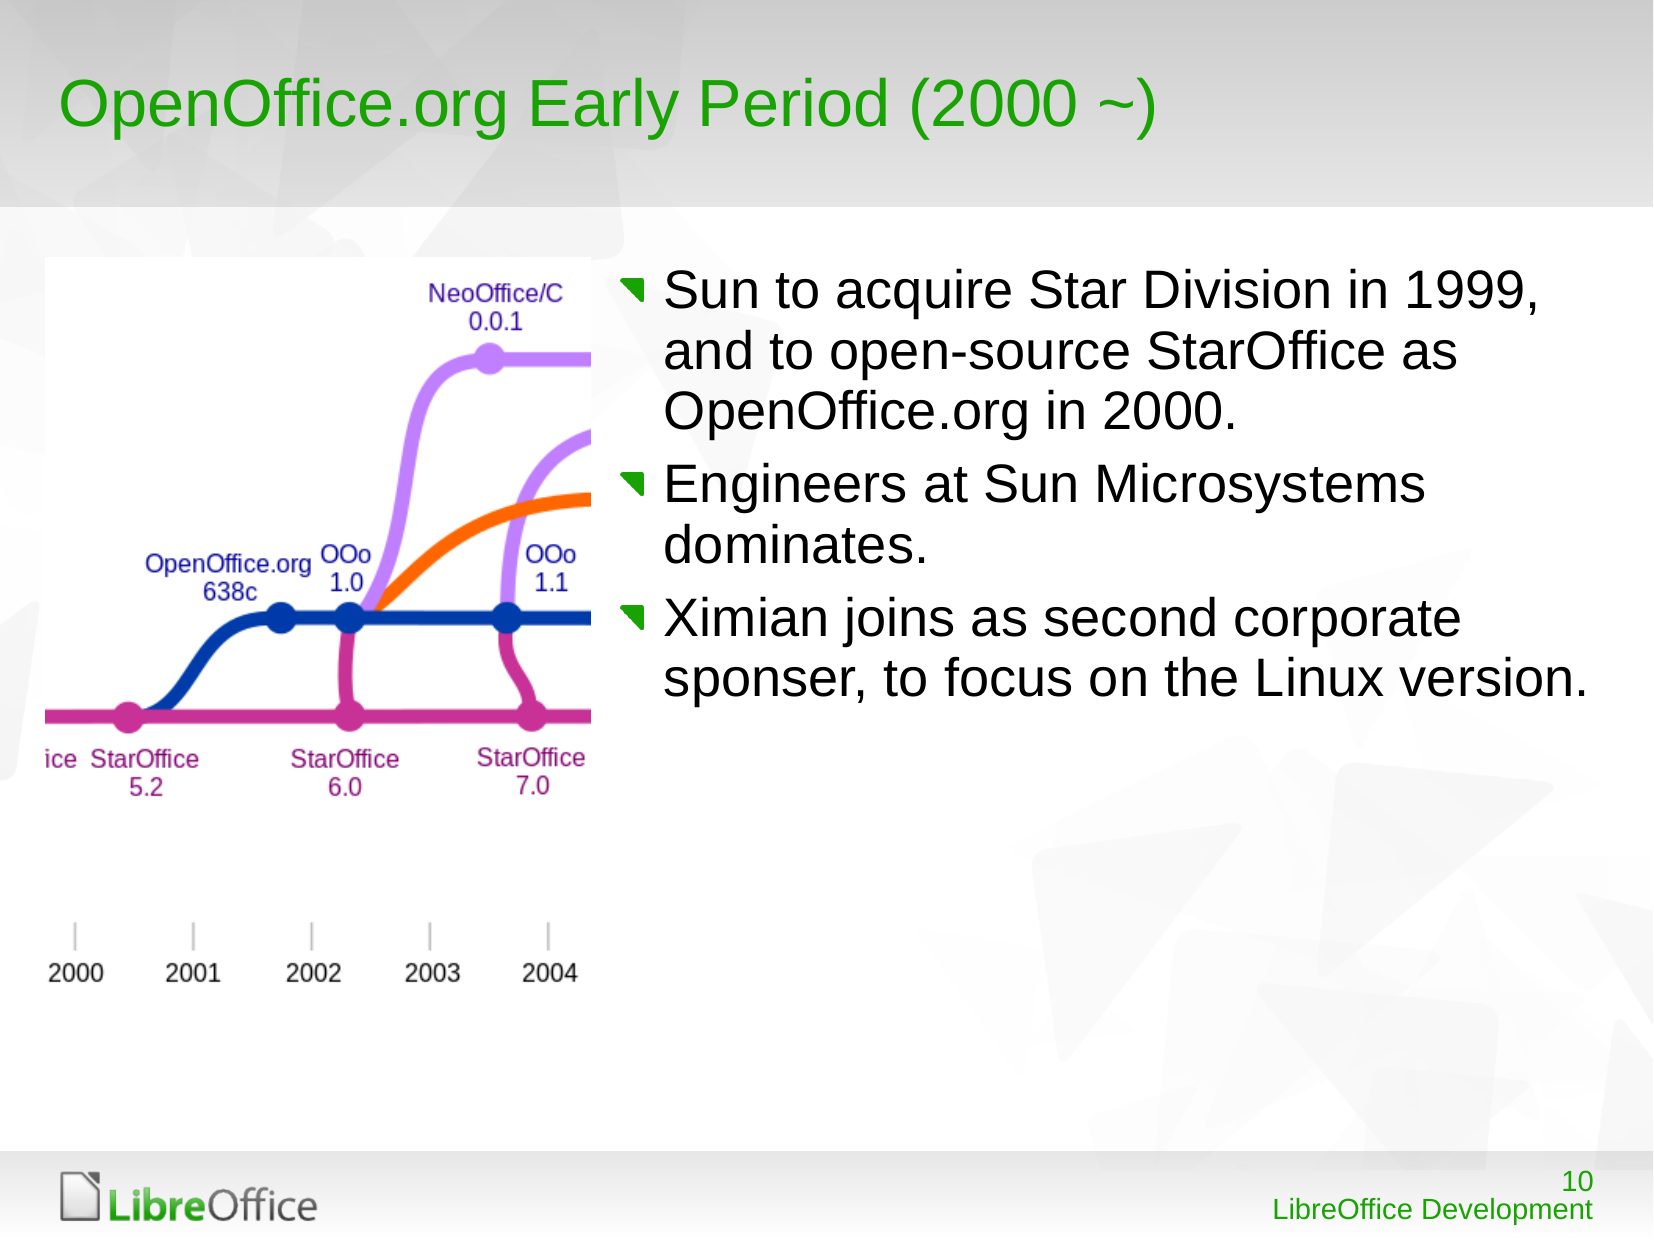

# OpenOffice.org Early Period (2000 ~)
Sun to acquire Star Division in 1999, and to open-source StarOffice as OpenOffice.org in 2000.
Engineers at Sun Microsystems dominates.
Ximian joins as second corporate sponser, to focus on the Linux version.
10
LibreOffice Development